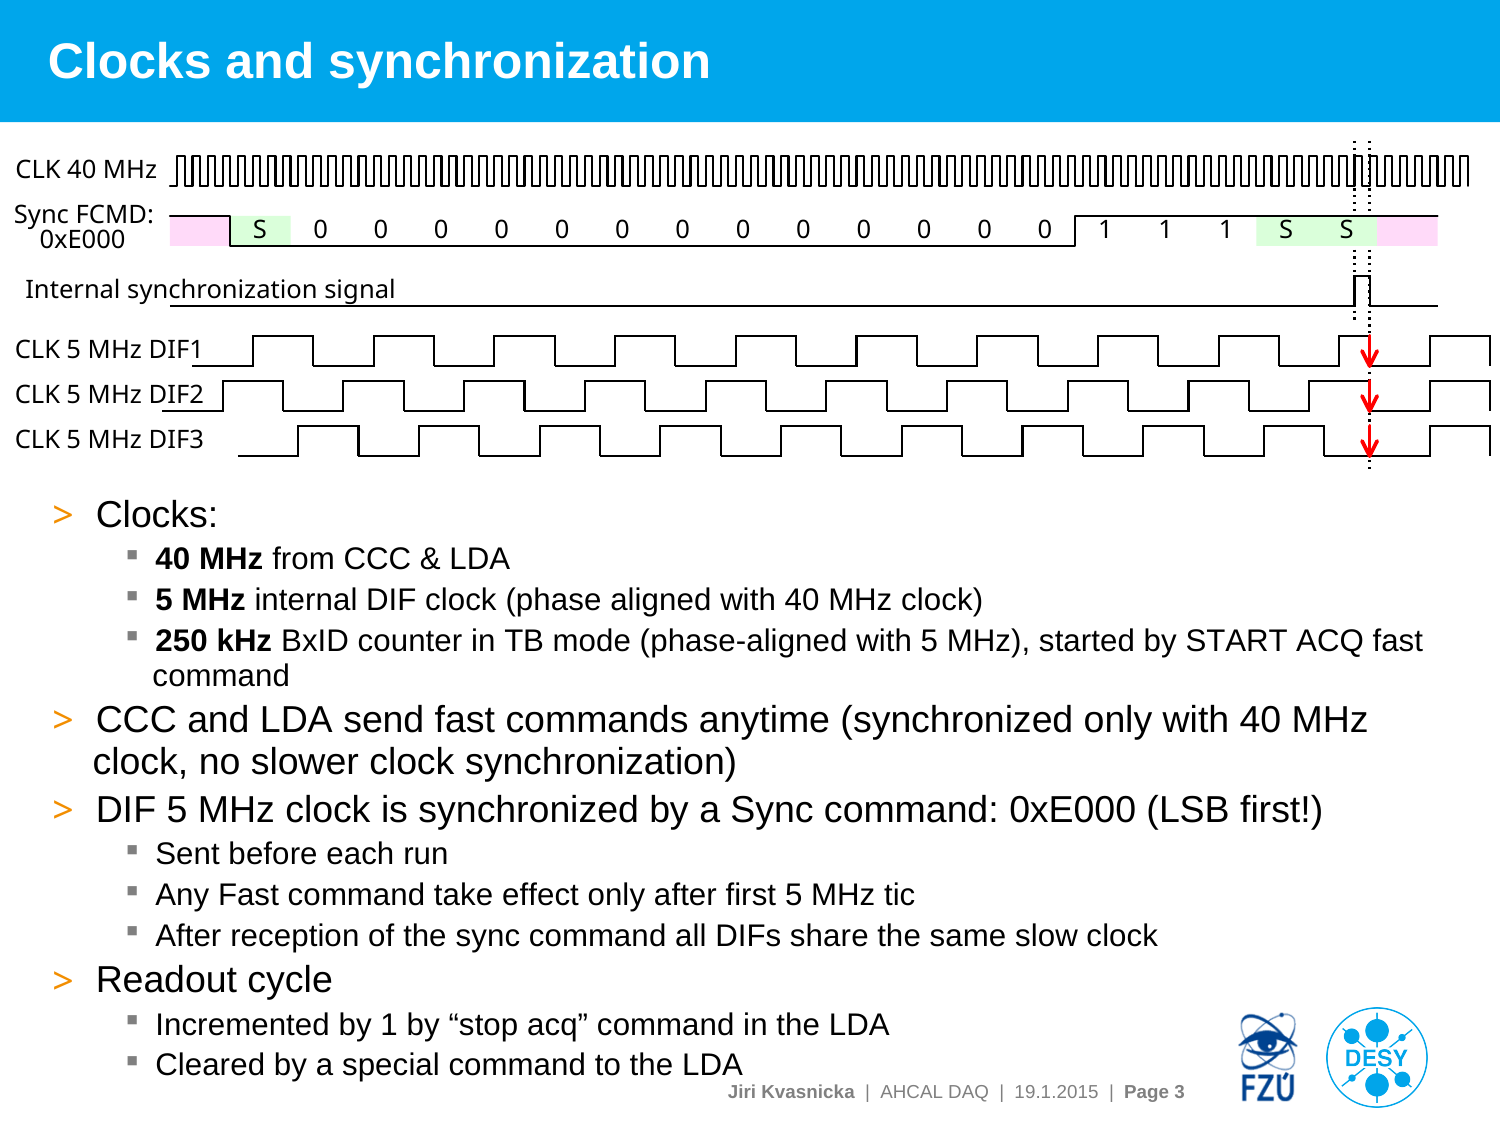

# Clocks and synchronization
Clocks:
40 MHz from CCC & LDA
5 MHz internal DIF clock (phase aligned with 40 MHz clock)
250 kHz BxID counter in TB mode (phase-aligned with 5 MHz), started by START ACQ fast command
CCC and LDA send fast commands anytime (synchronized only with 40 MHz clock, no slower clock synchronization)
DIF 5 MHz clock is synchronized by a Sync command: 0xE000 (LSB first!)
Sent before each run
Any Fast command take effect only after first 5 MHz tic
After reception of the sync command all DIFs share the same slow clock
Readout cycle
Incremented by 1 by “stop acq” command in the LDA
Cleared by a special command to the LDA